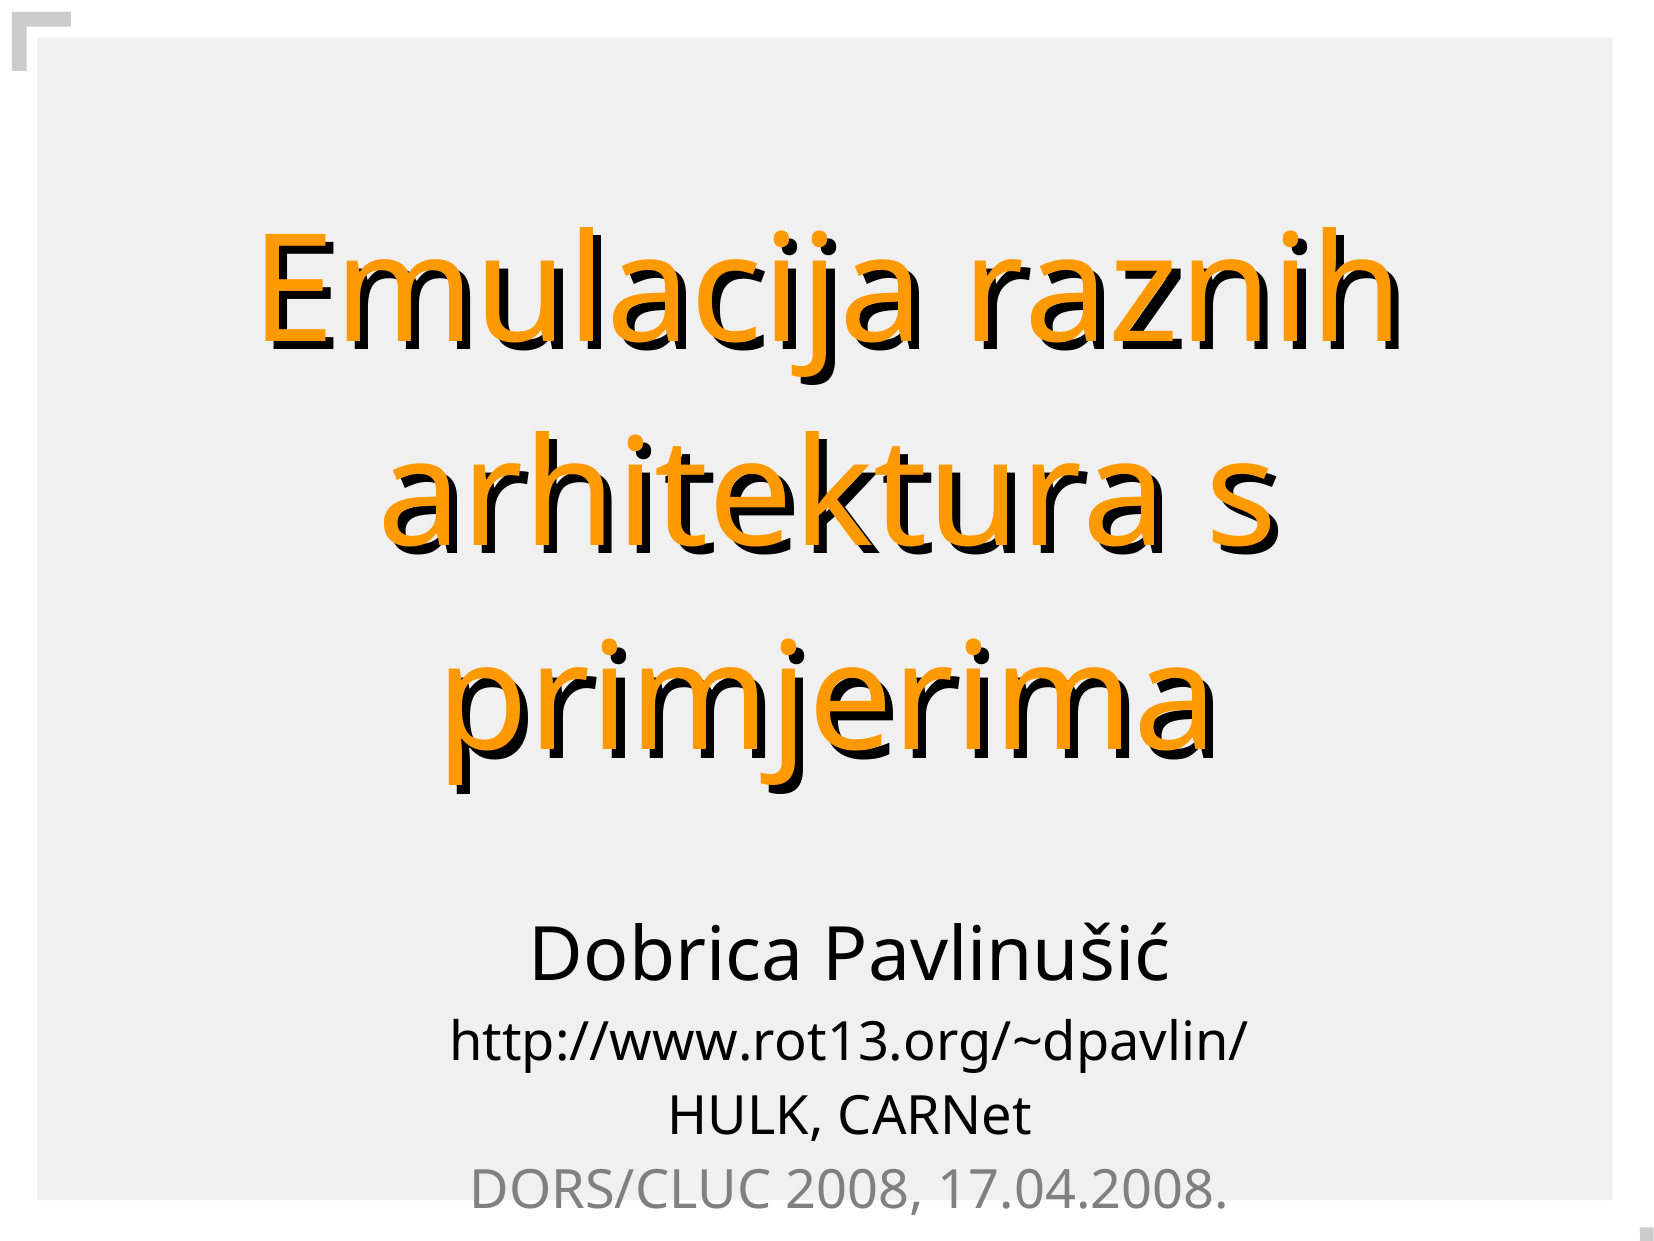

# Emulacija raznih arhitektura s primjerima
Dobrica Pavlinušić
http://www.rot13.org/~dpavlin/
HULK, CARNet
DORS/CLUC 2008, 17.04.2008.